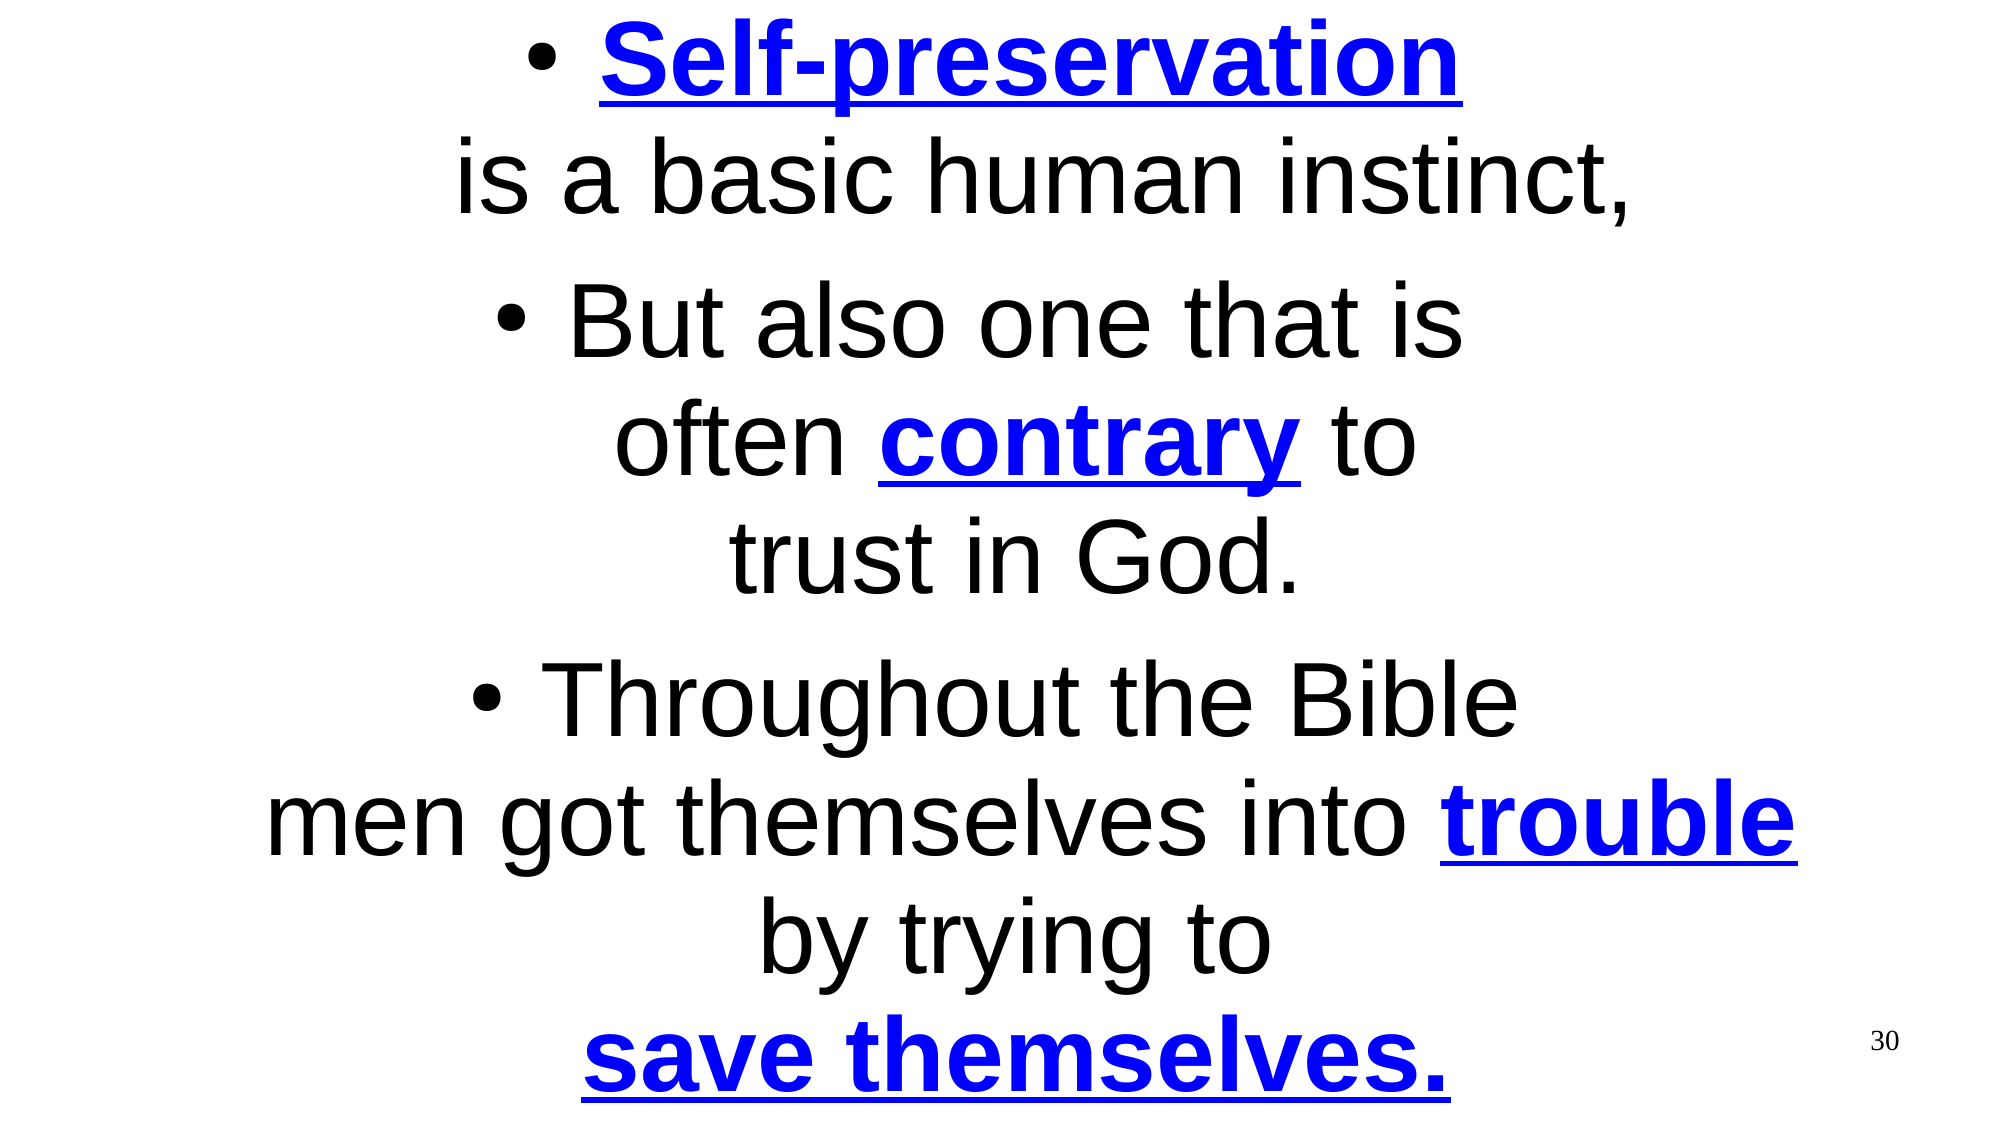

# Self-preservation is a basic human instinct,
But also one that is
often contrary to
trust in God.
Throughout the Bible
 men got themselves into trouble
by trying to
save themselves.
30